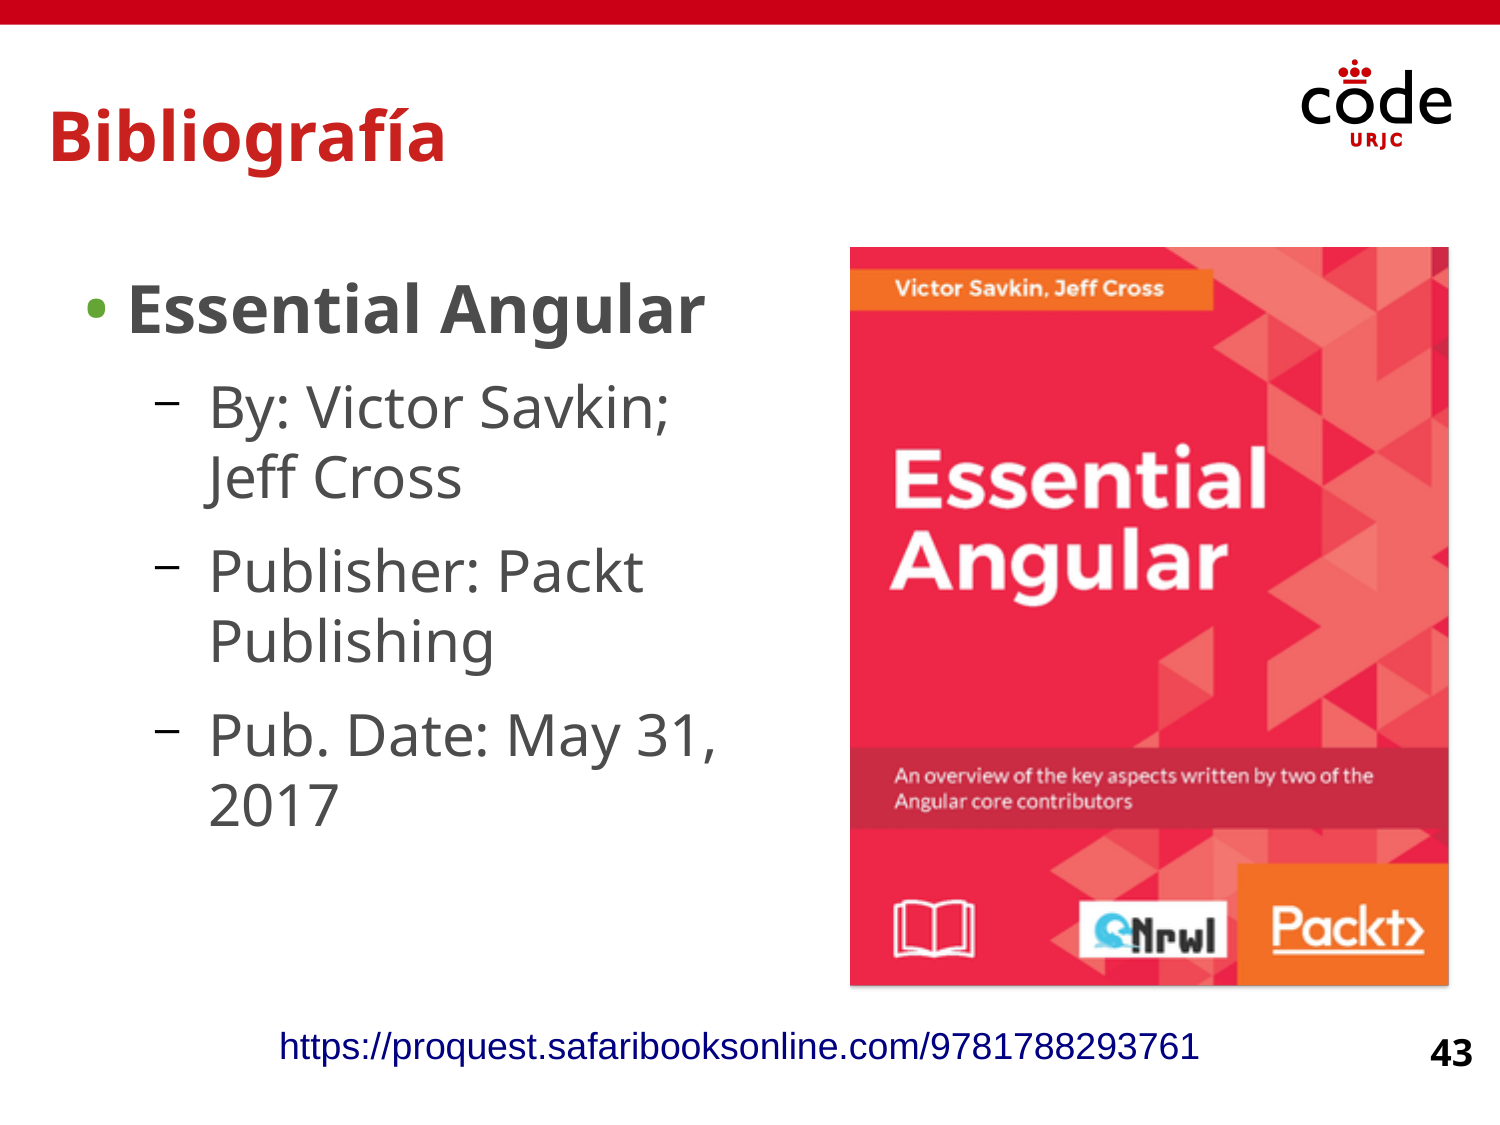

# Bibliografía
Essential Angular
By: Victor Savkin; Jeff Cross
Publisher: Packt Publishing
Pub. Date: May 31, 2017
https://proquest.safaribooksonline.com/9781788293761
43